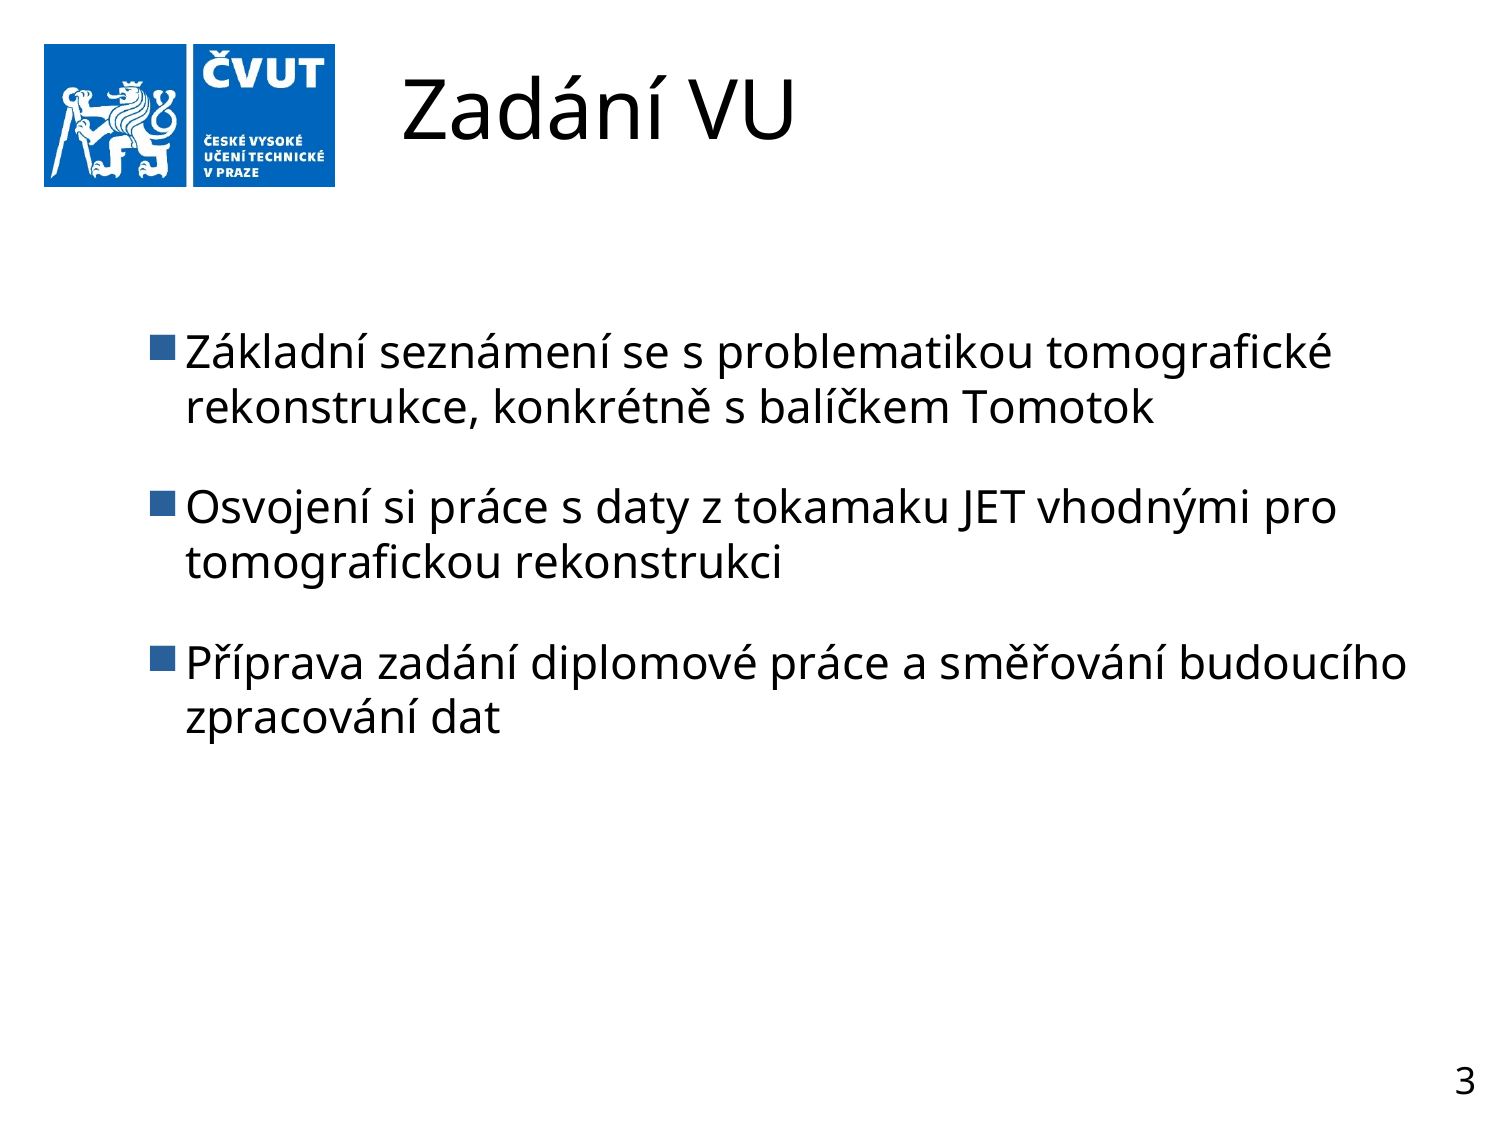

# Zadání VU
Základní seznámení se s problematikou tomografické rekonstrukce, konkrétně s balíčkem Tomotok
Osvojení si práce s daty z tokamaku JET vhodnými pro tomografickou rekonstrukci
Příprava zadání diplomové práce a směřování budoucího zpracování dat